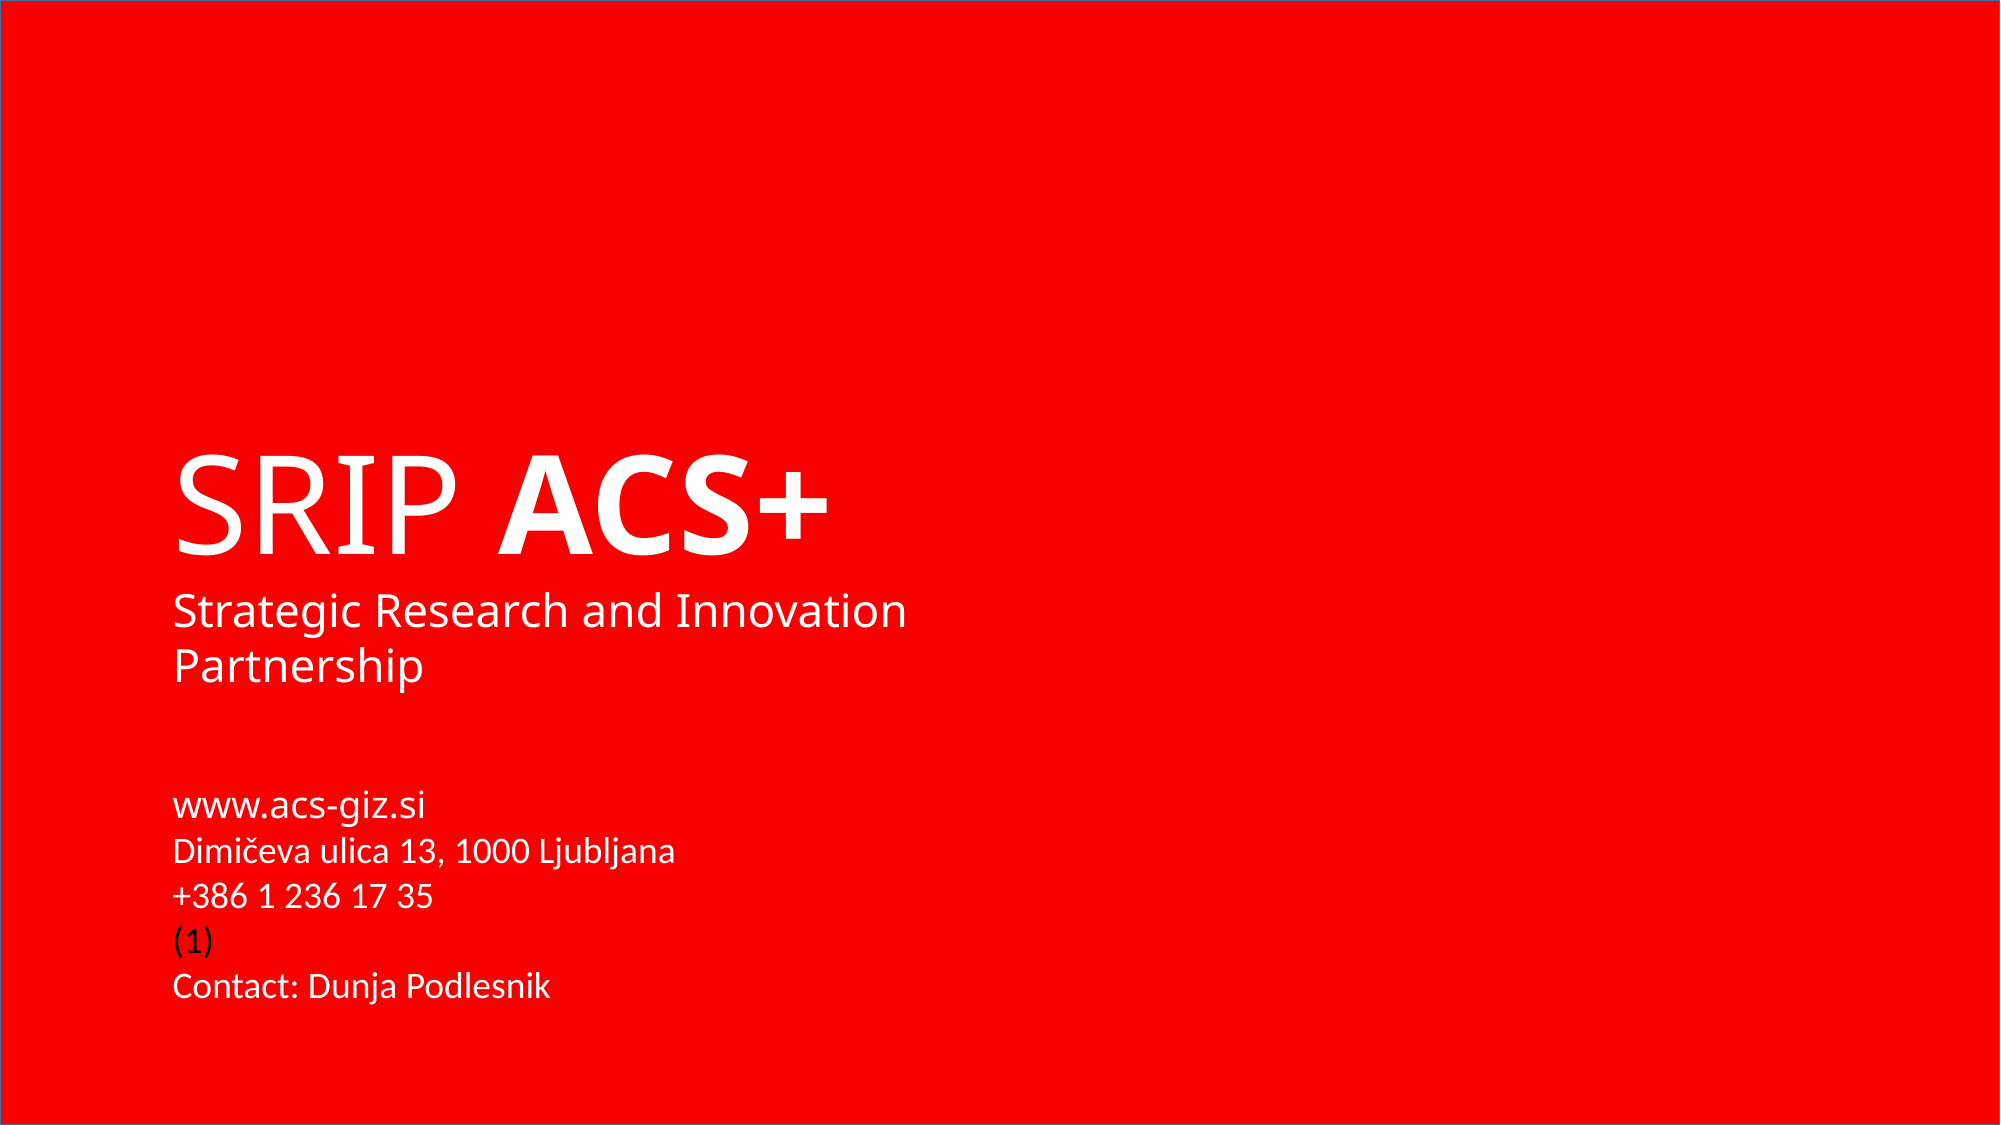

SRIP ACS+
Strategic Research and Innovation Partnership
www.acs-giz.si
Dimičeva ulica 13, 1000 Ljubljana
+386 1 236 17 35
Contact: Dunja Podlesnik